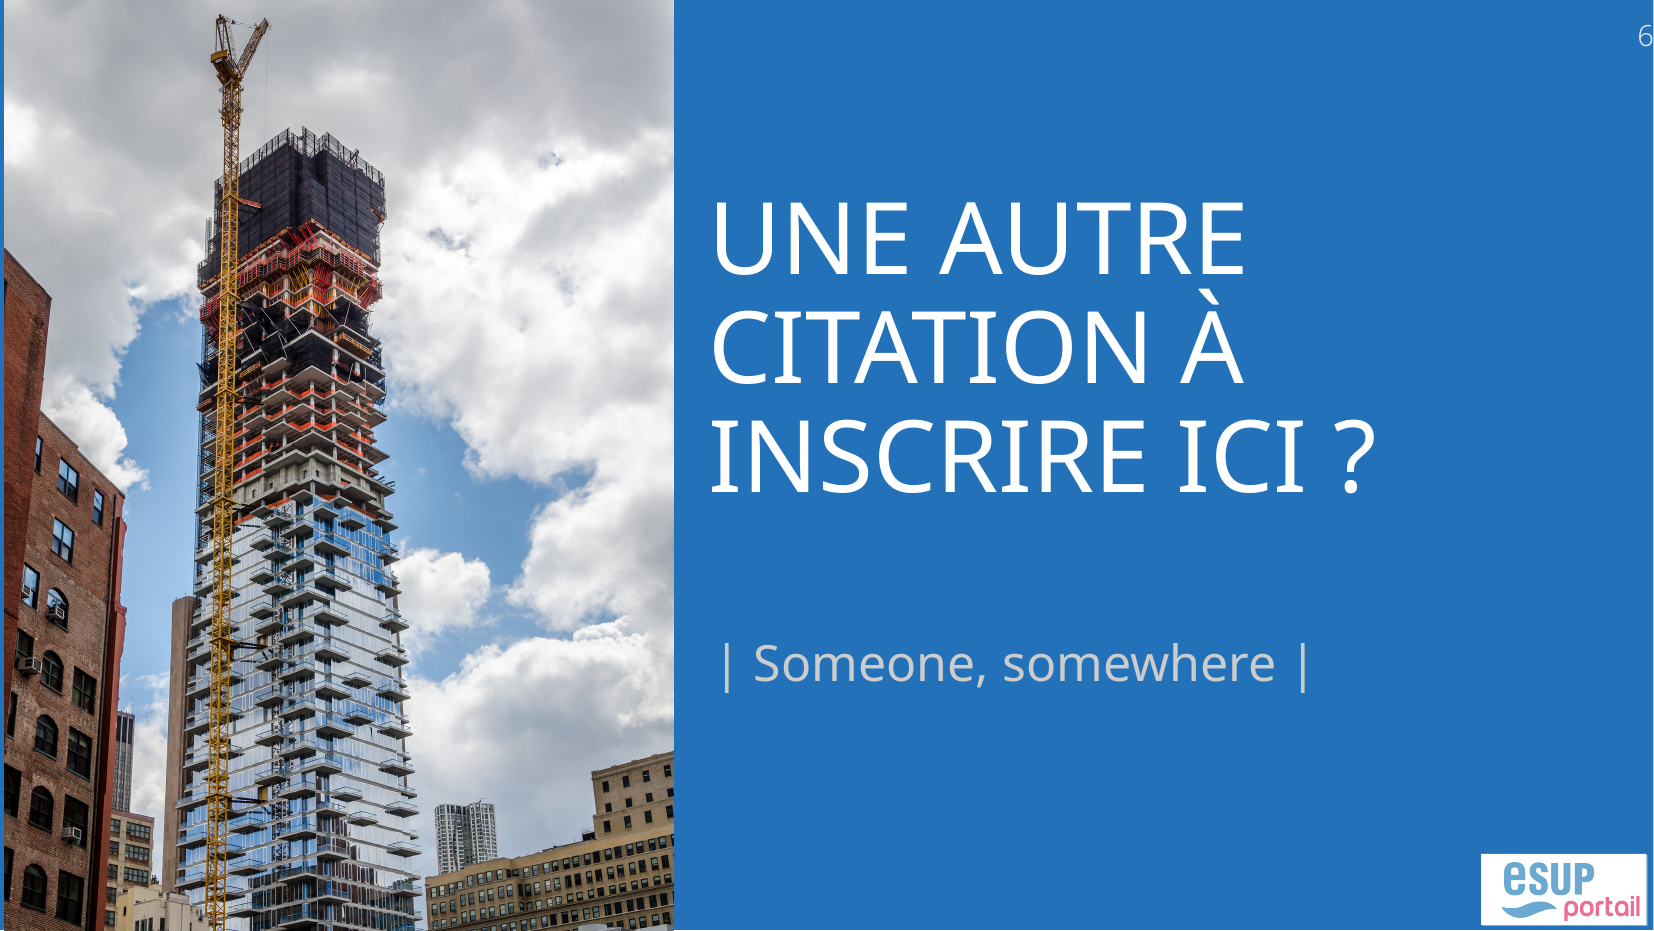

UNE AUTRE CITATION À INSCRIRE ICI ?
| Someone, somewhere |